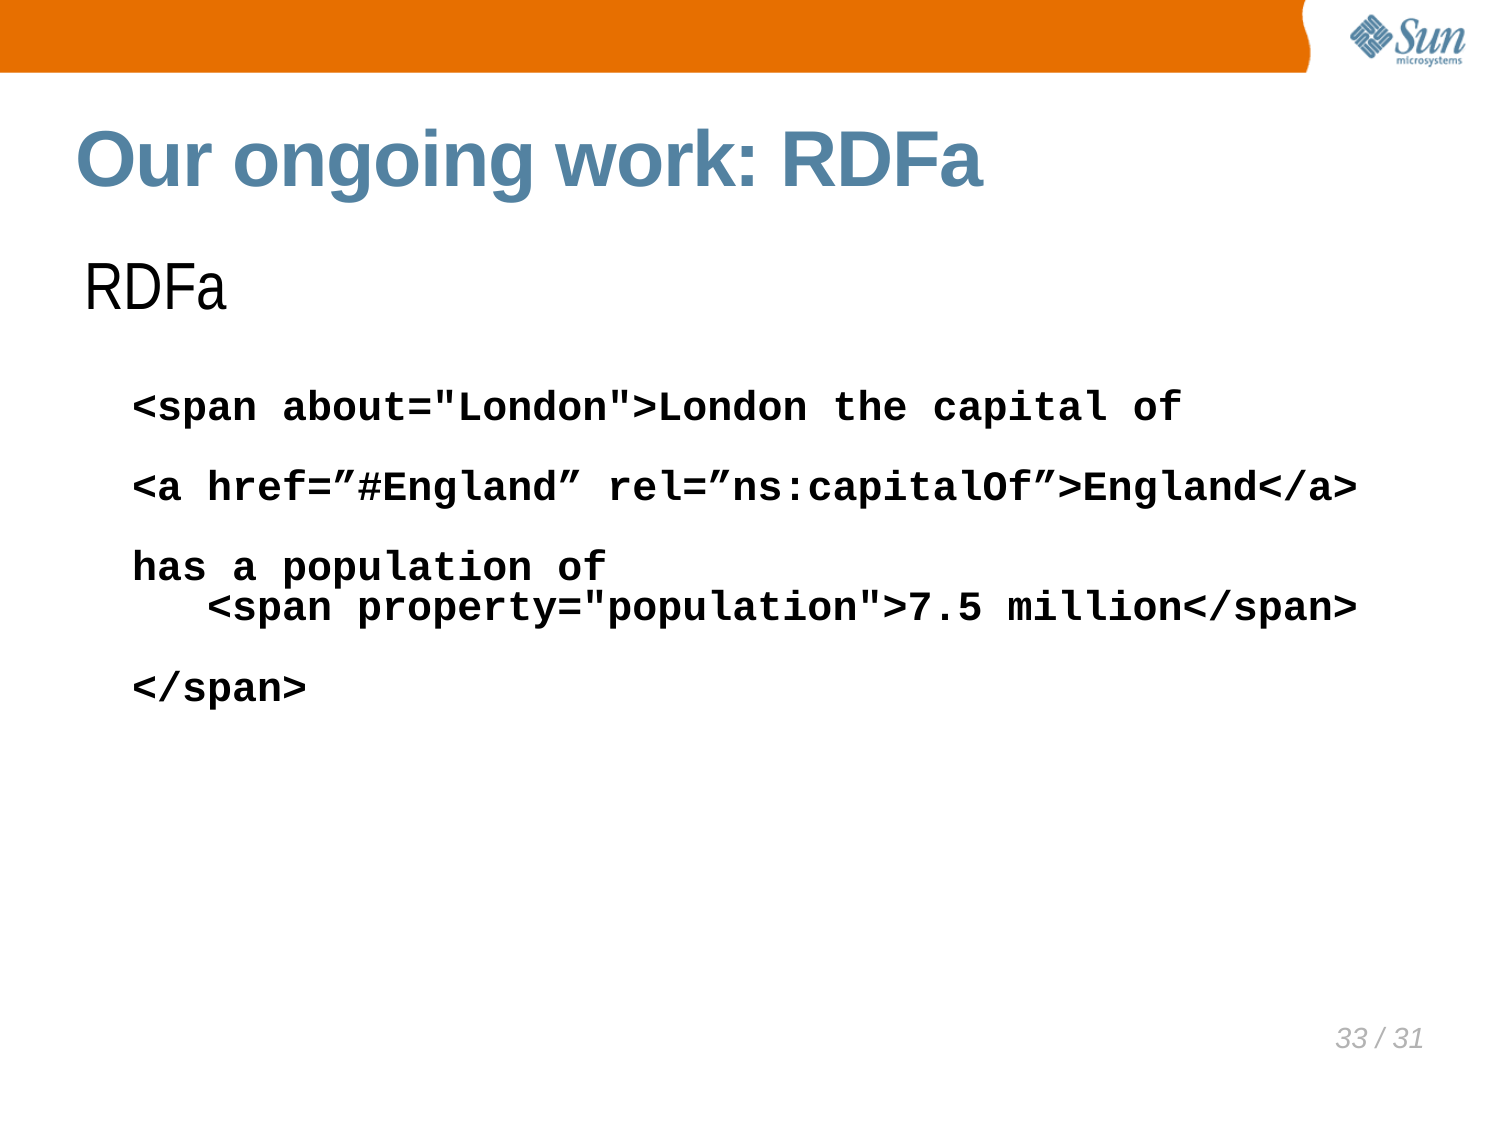

# Our ongoing work: RDFa
RDFa
<span about="London">London the capital of
<a href=”#England” rel=”ns:capitalOf”>England</a>
has a population of
	<span property="population">7.5 million</span>
</span>
33